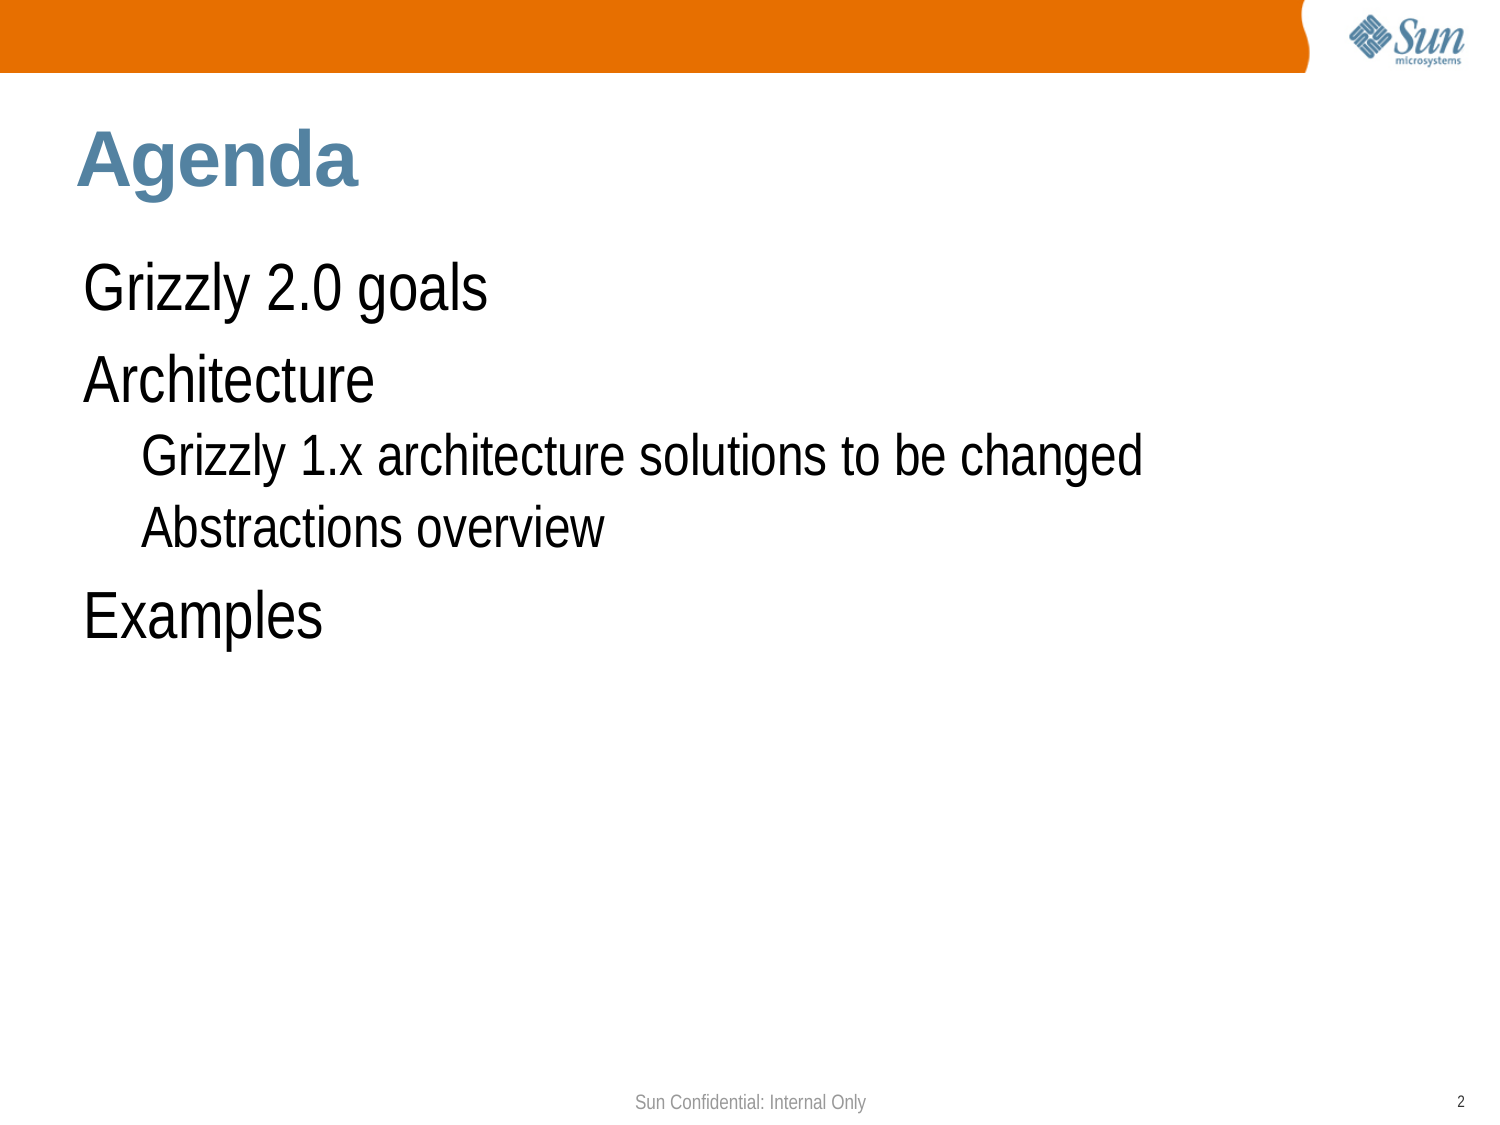

# Agenda
Grizzly 2.0 goals
Architecture
Grizzly 1.x architecture solutions to be changed
Abstractions overview
Examples